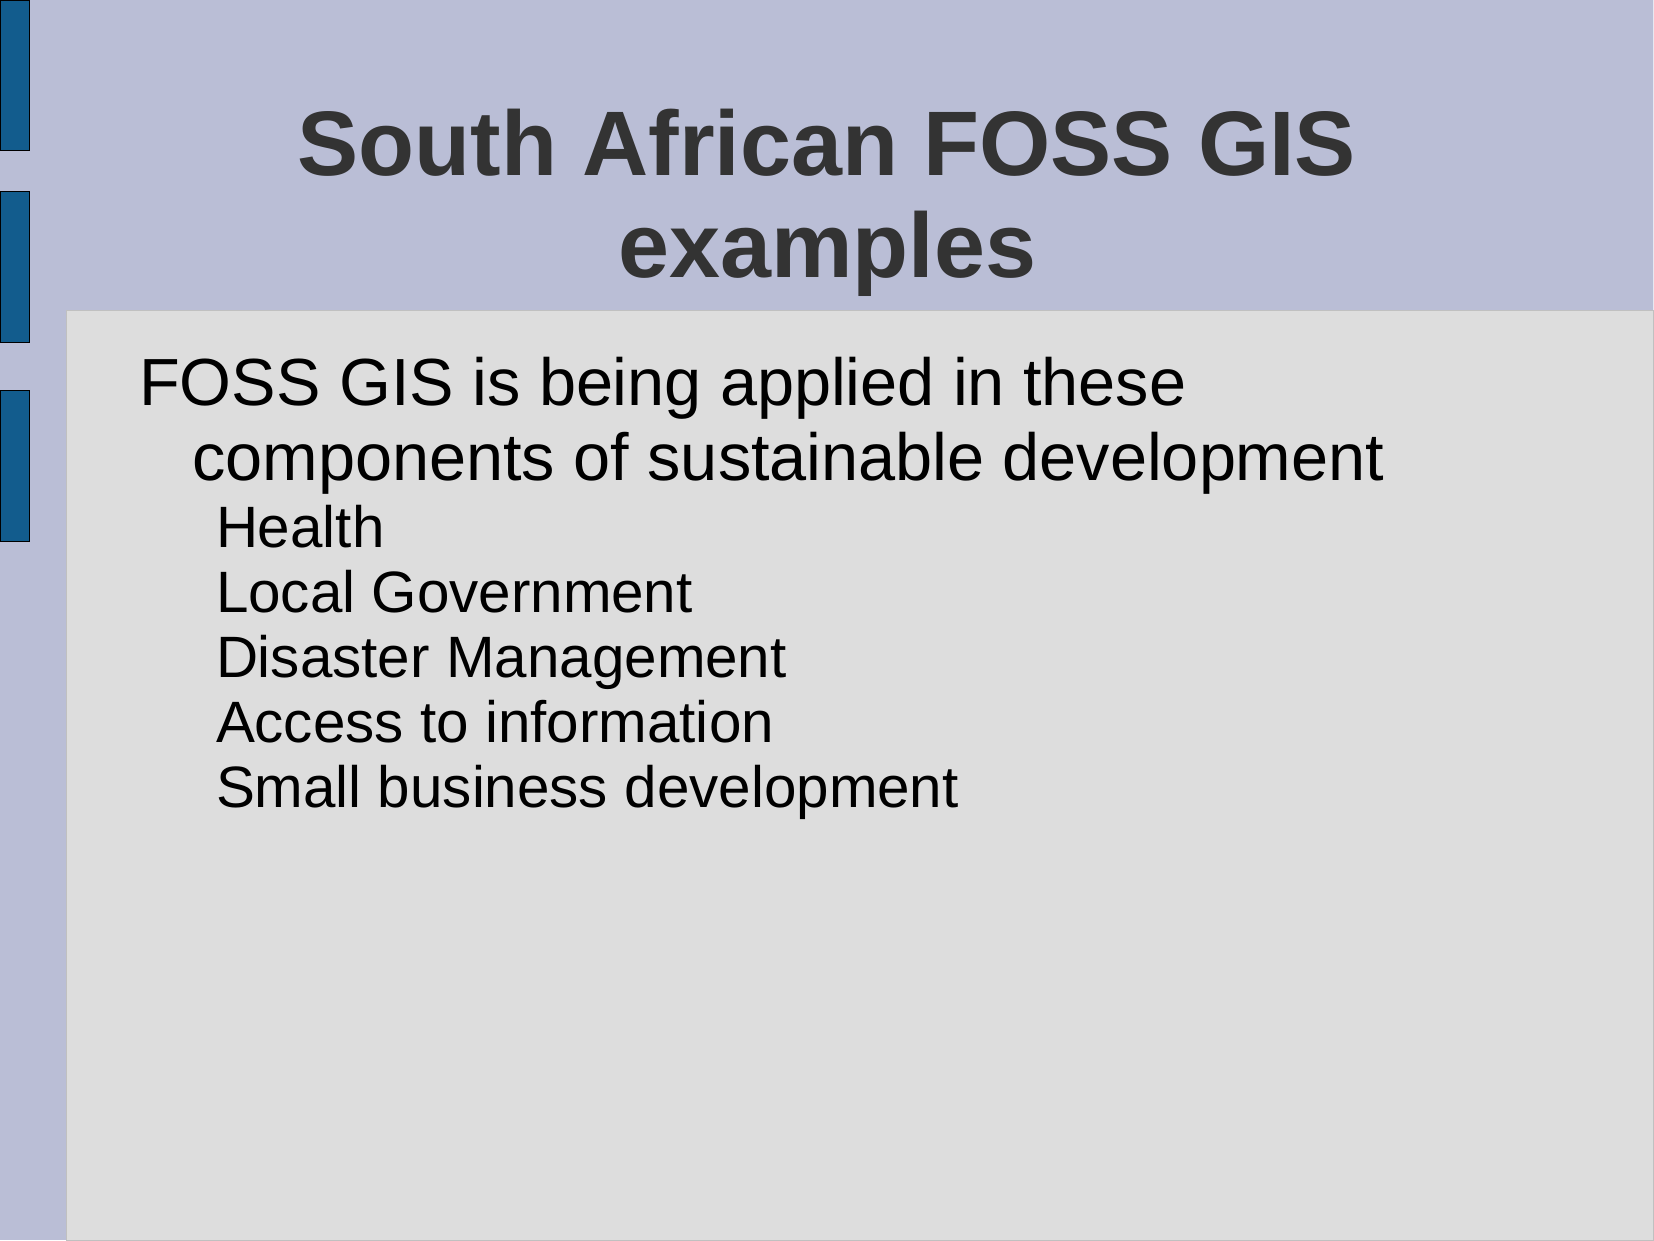

# South African FOSS GIS examples
FOSS GIS is being applied in these components of sustainable development
Health
Local Government
Disaster Management
Access to information
Small business development